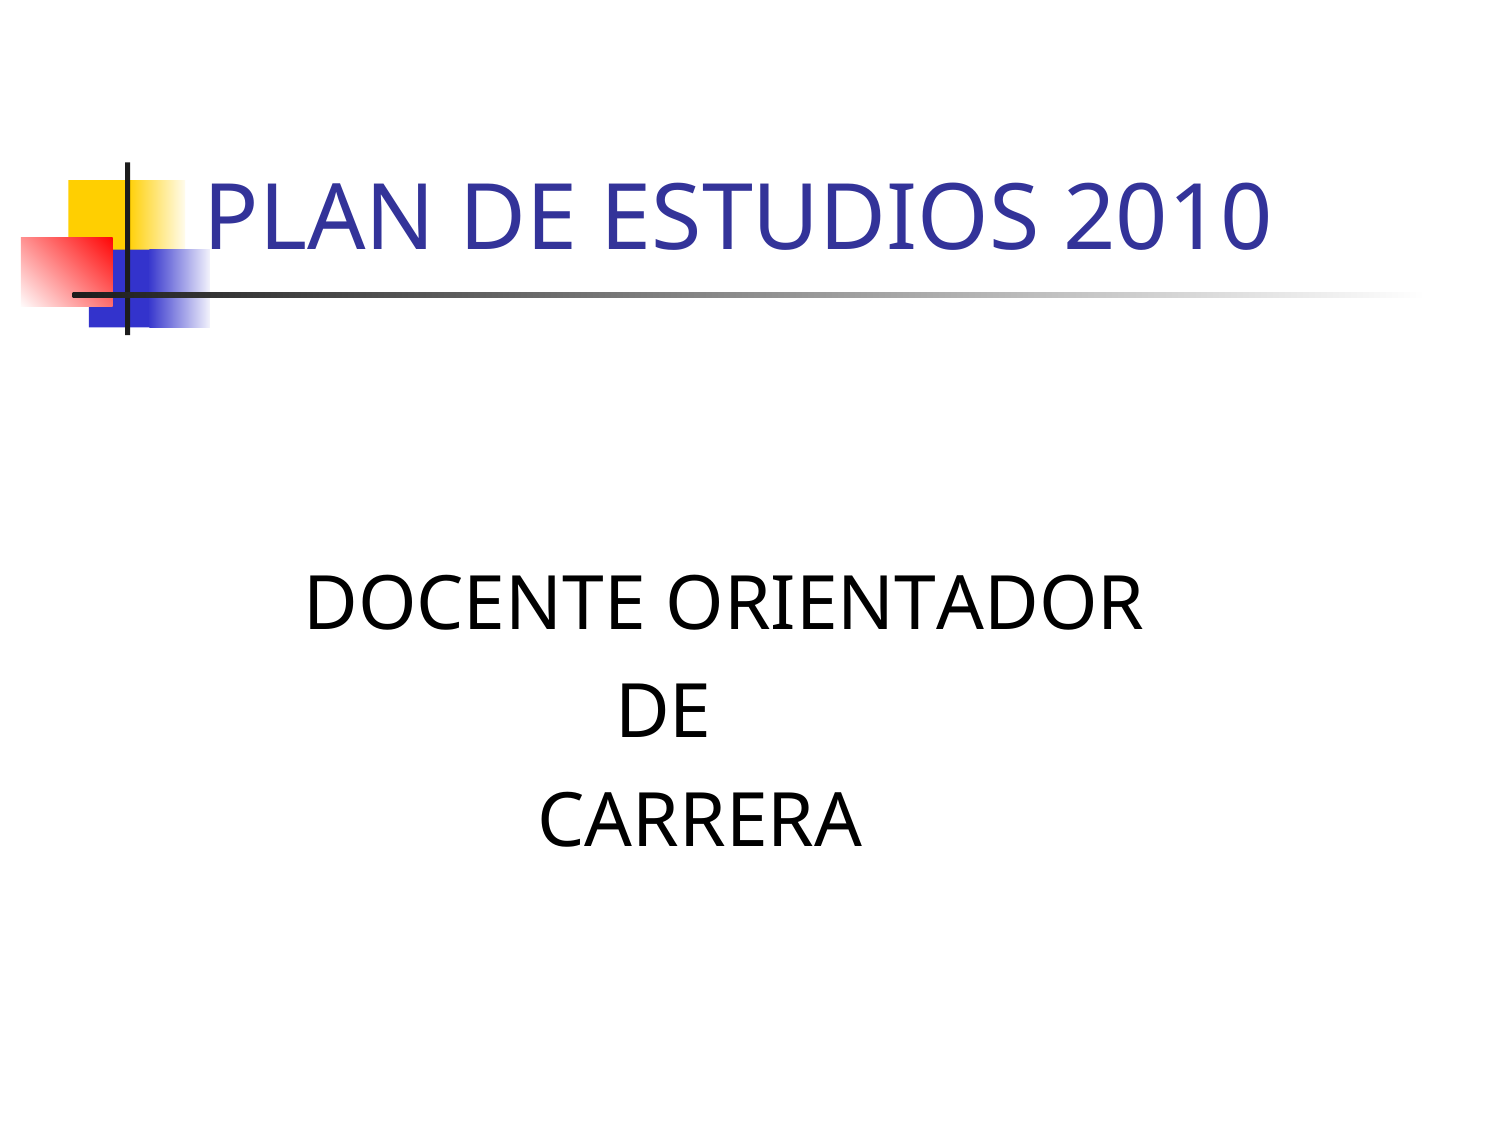

# PLAN DE ESTUDIOS 2010
 DOCENTE ORIENTADOR
 DE
 CARRERA